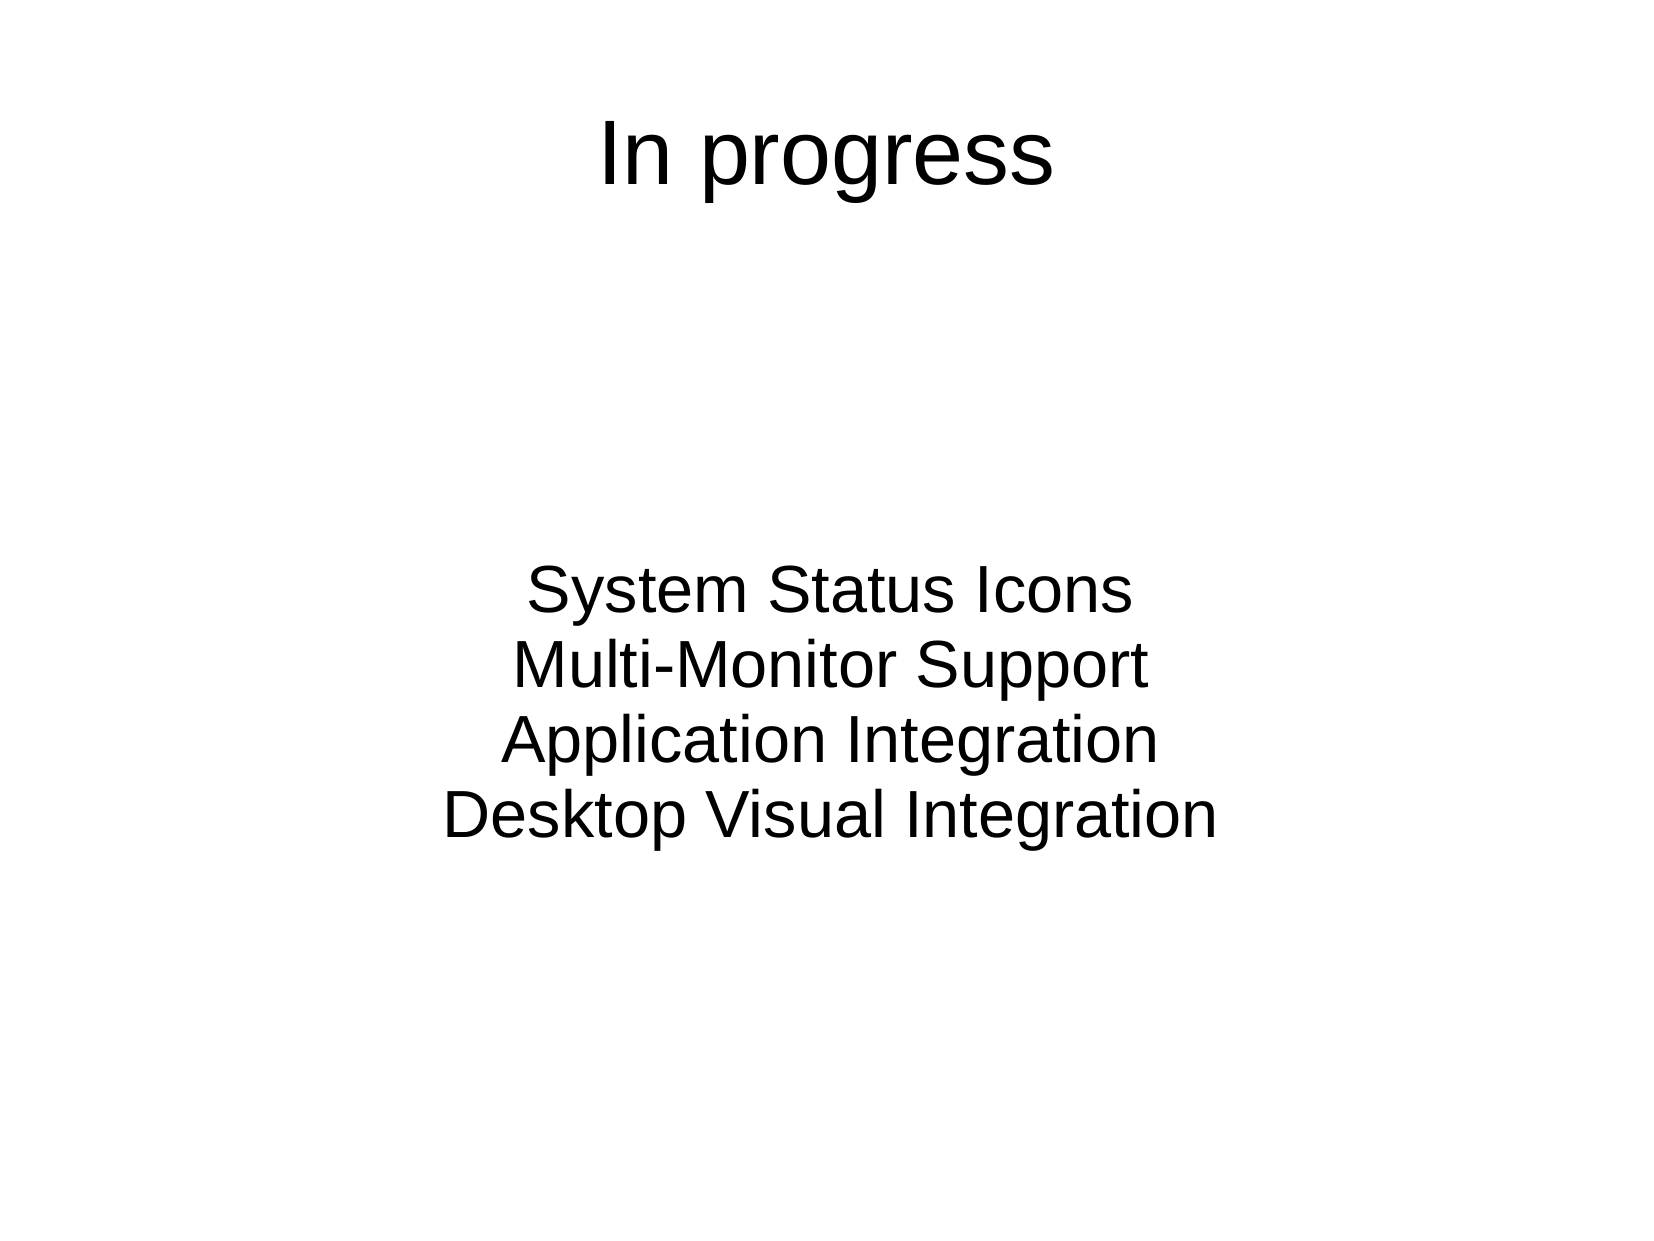

# In progress
System Status Icons
Multi-Monitor Support
Application Integration
Desktop Visual Integration